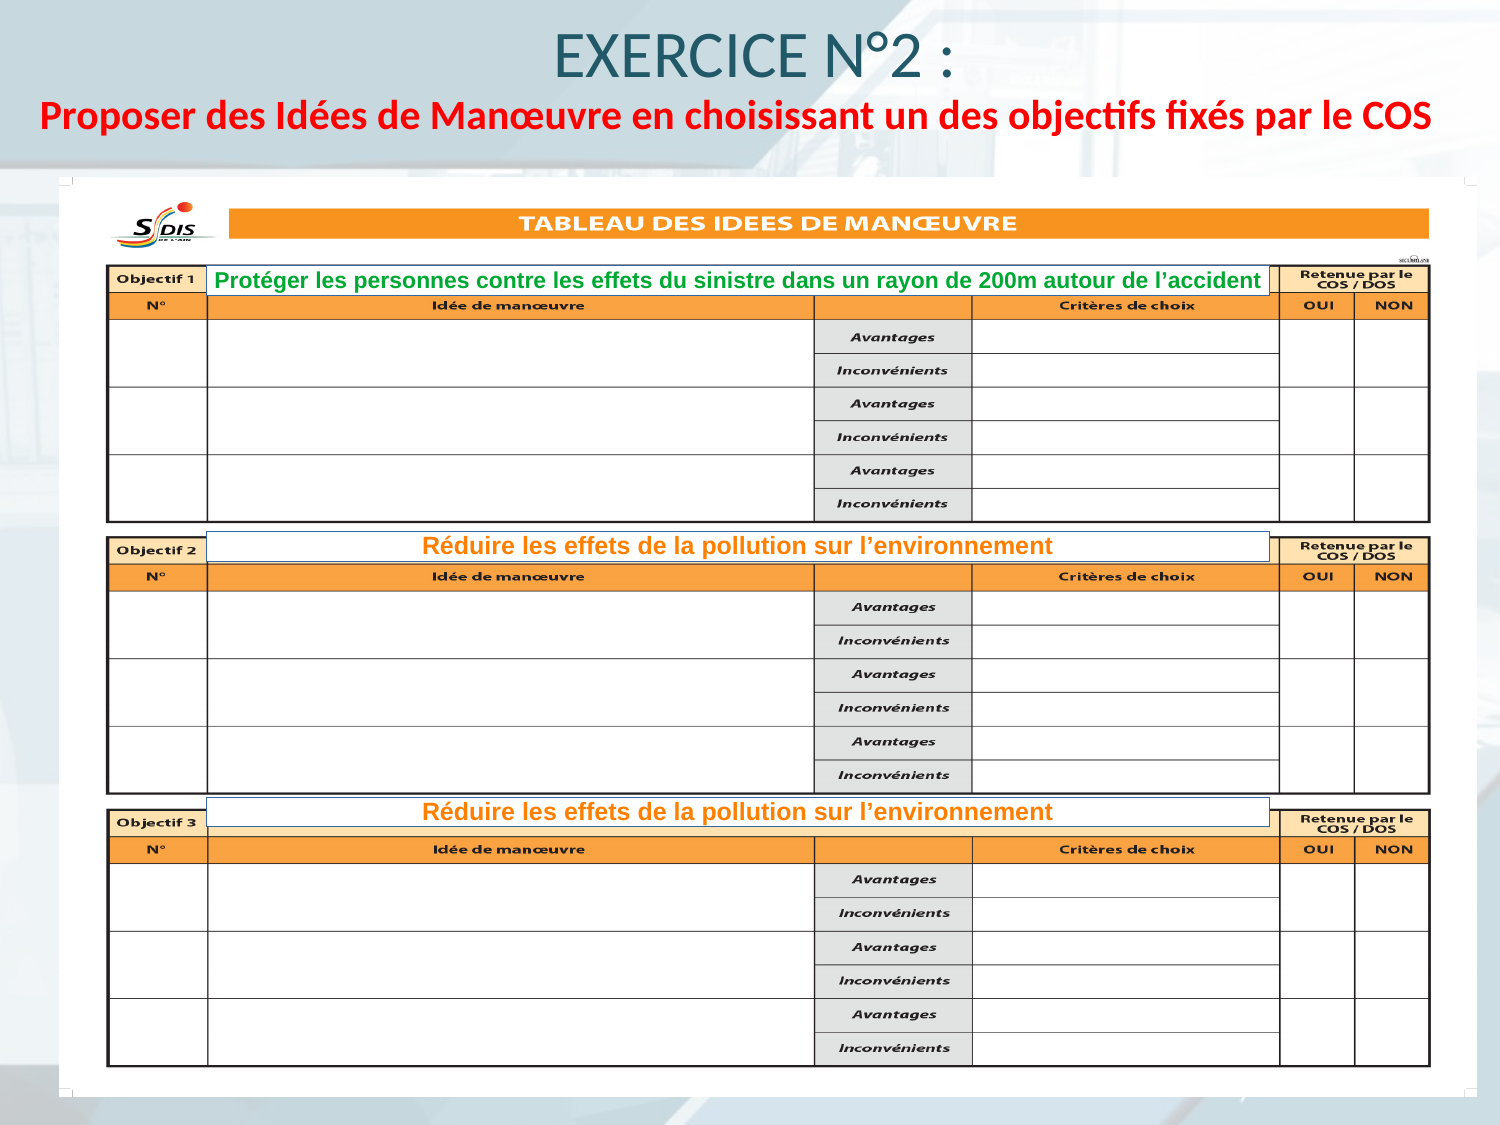

# EXERCICE N°2 :
Proposer des Idées de Manœuvre en choisissant un des objectifs fixés par le COS
Protéger les personnes contre les effets du sinistre dans un rayon de 200m autour de l’accident
Evacuer les deux wagons accidentés
Réduire les effets de la pollution sur l’environnement
Réduire les effets de la pollution sur l’environnement